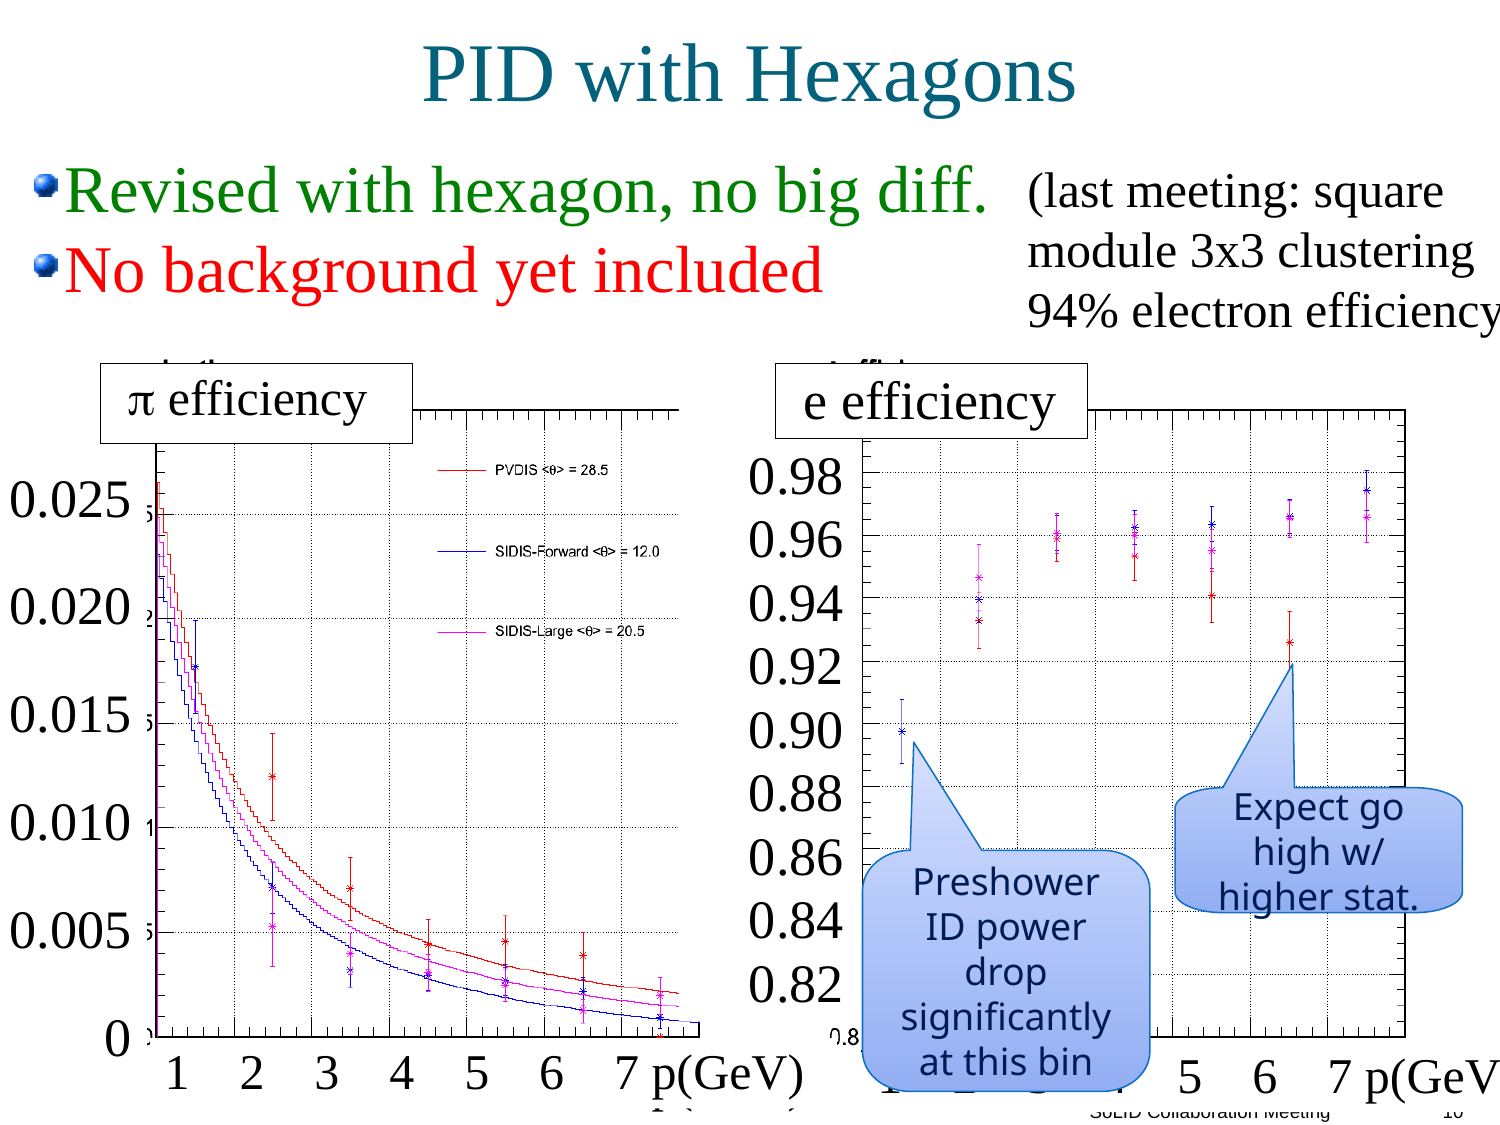

PID with Hexagons
Revised with hexagon, no big diff.
No background yet included
(last meeting: square
module 3x3 clustering
94% electron efficiency)
0.025
0.020
0.015
0.010
0.005
0
 p efficiency
 e efficiency
0.98
0.96
0.94
0.92
0.90
0.88
0.86
0.84
0.82
Expect go high w/ higher stat.
Preshower ID power drop significantly at this bin
1 2 3 4 5 6 7 p(GeV)
1 2 3 4 5 6 7 p(GeV)
1 2 3 4 5 6 7 p(GeV)
SoLID Collaboration Meeting